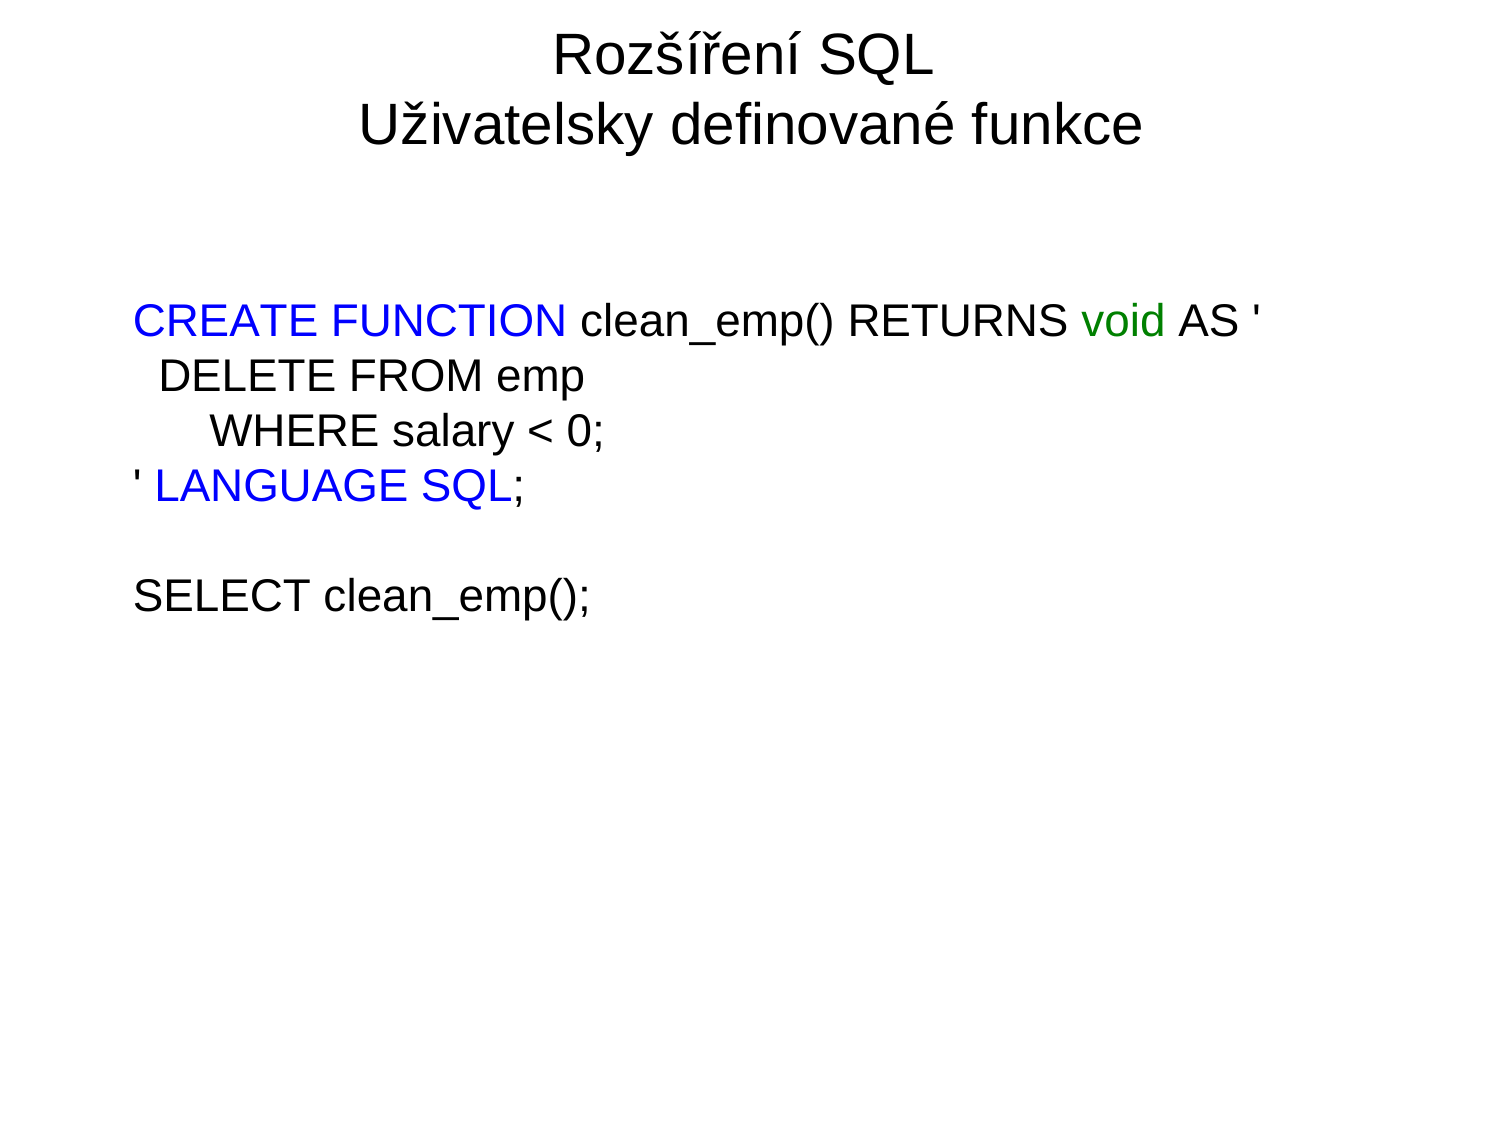

# Rozšíření SQL Uživatelsky definované funkce
CREATE FUNCTION clean_emp() RETURNS void AS '
 DELETE FROM emp
 WHERE salary < 0;
' LANGUAGE SQL;
SELECT clean_emp();